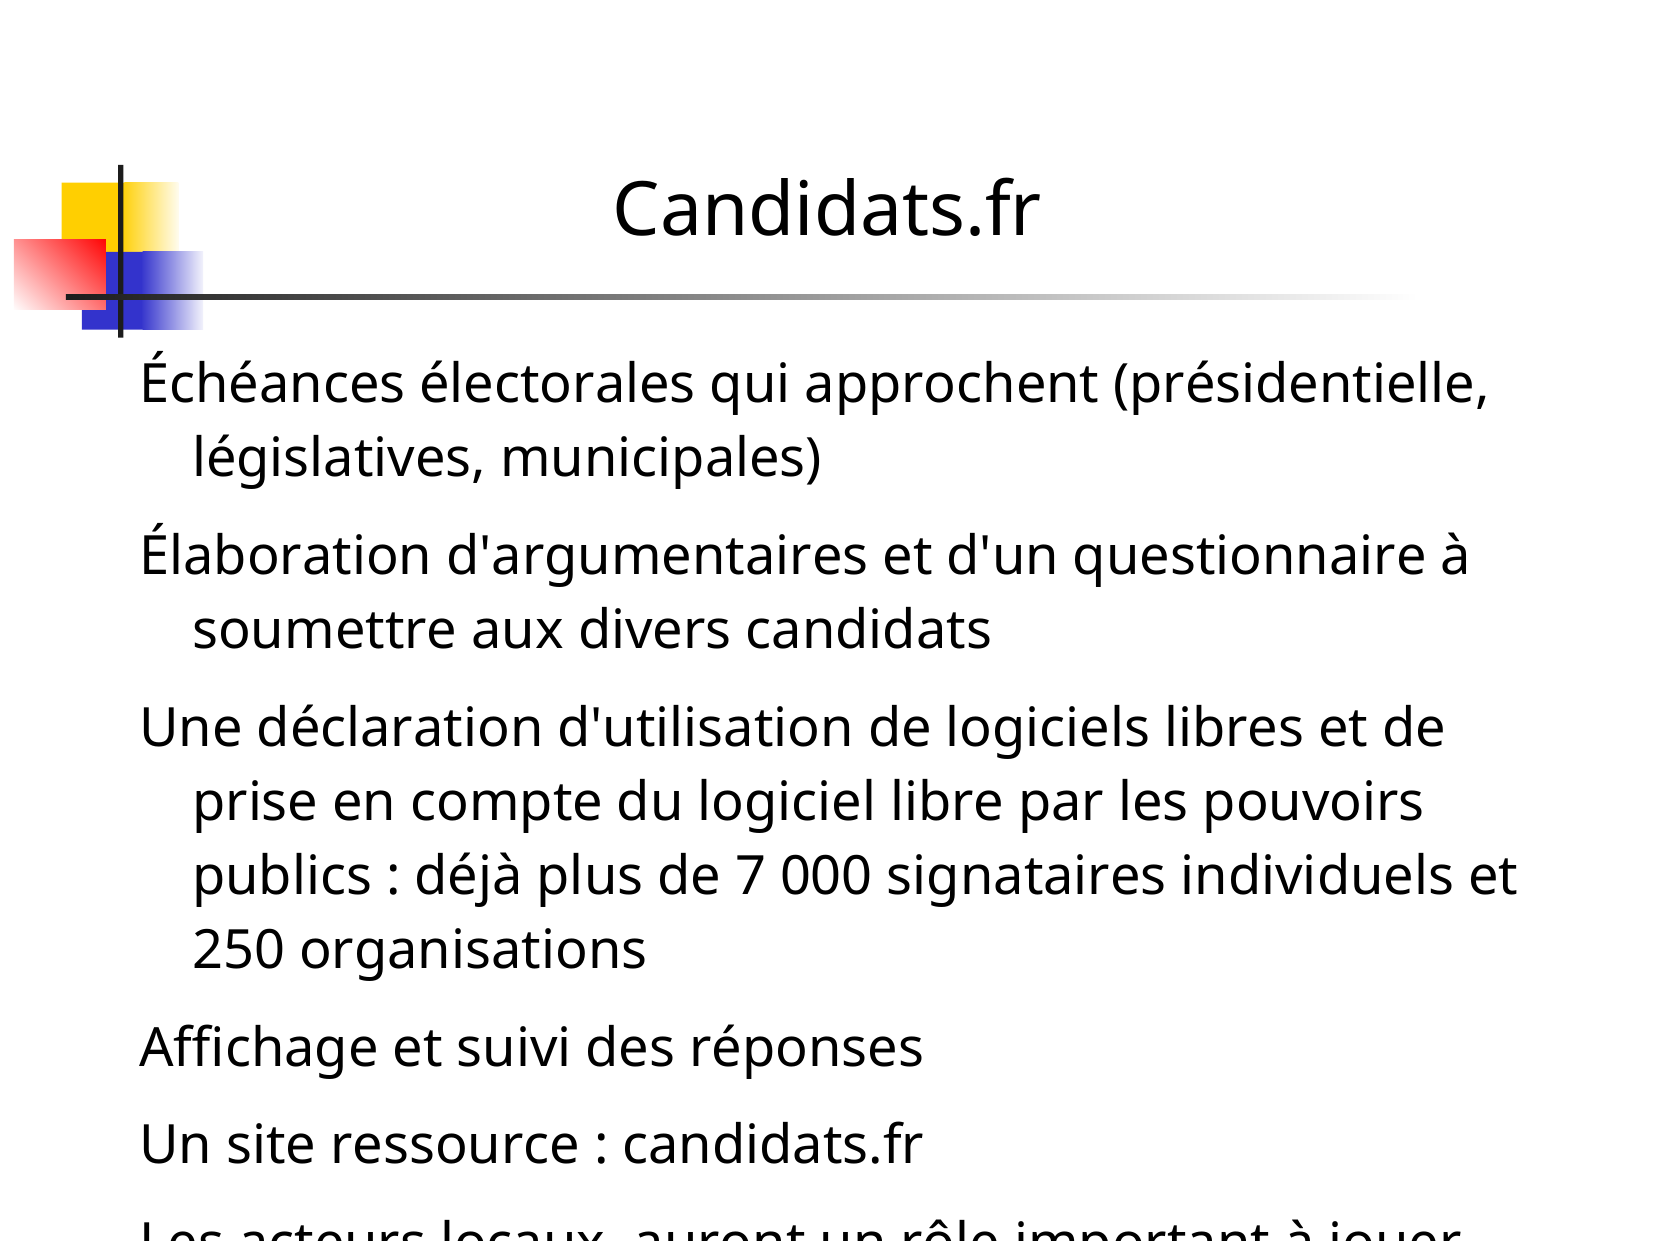

# Candidats.fr
Échéances électorales qui approchent (présidentielle, législatives, municipales)
Élaboration d'argumentaires et d'un questionnaire à soumettre aux divers candidats
Une déclaration d'utilisation de logiciels libres et de prise en compte du logiciel libre par les pouvoirs publics : déjà plus de 7 000 signataires individuels et 250 organisations
Affichage et suivi des réponses
Un site ressource : candidats.fr
Les acteurs locaux auront un rôle important à jouer